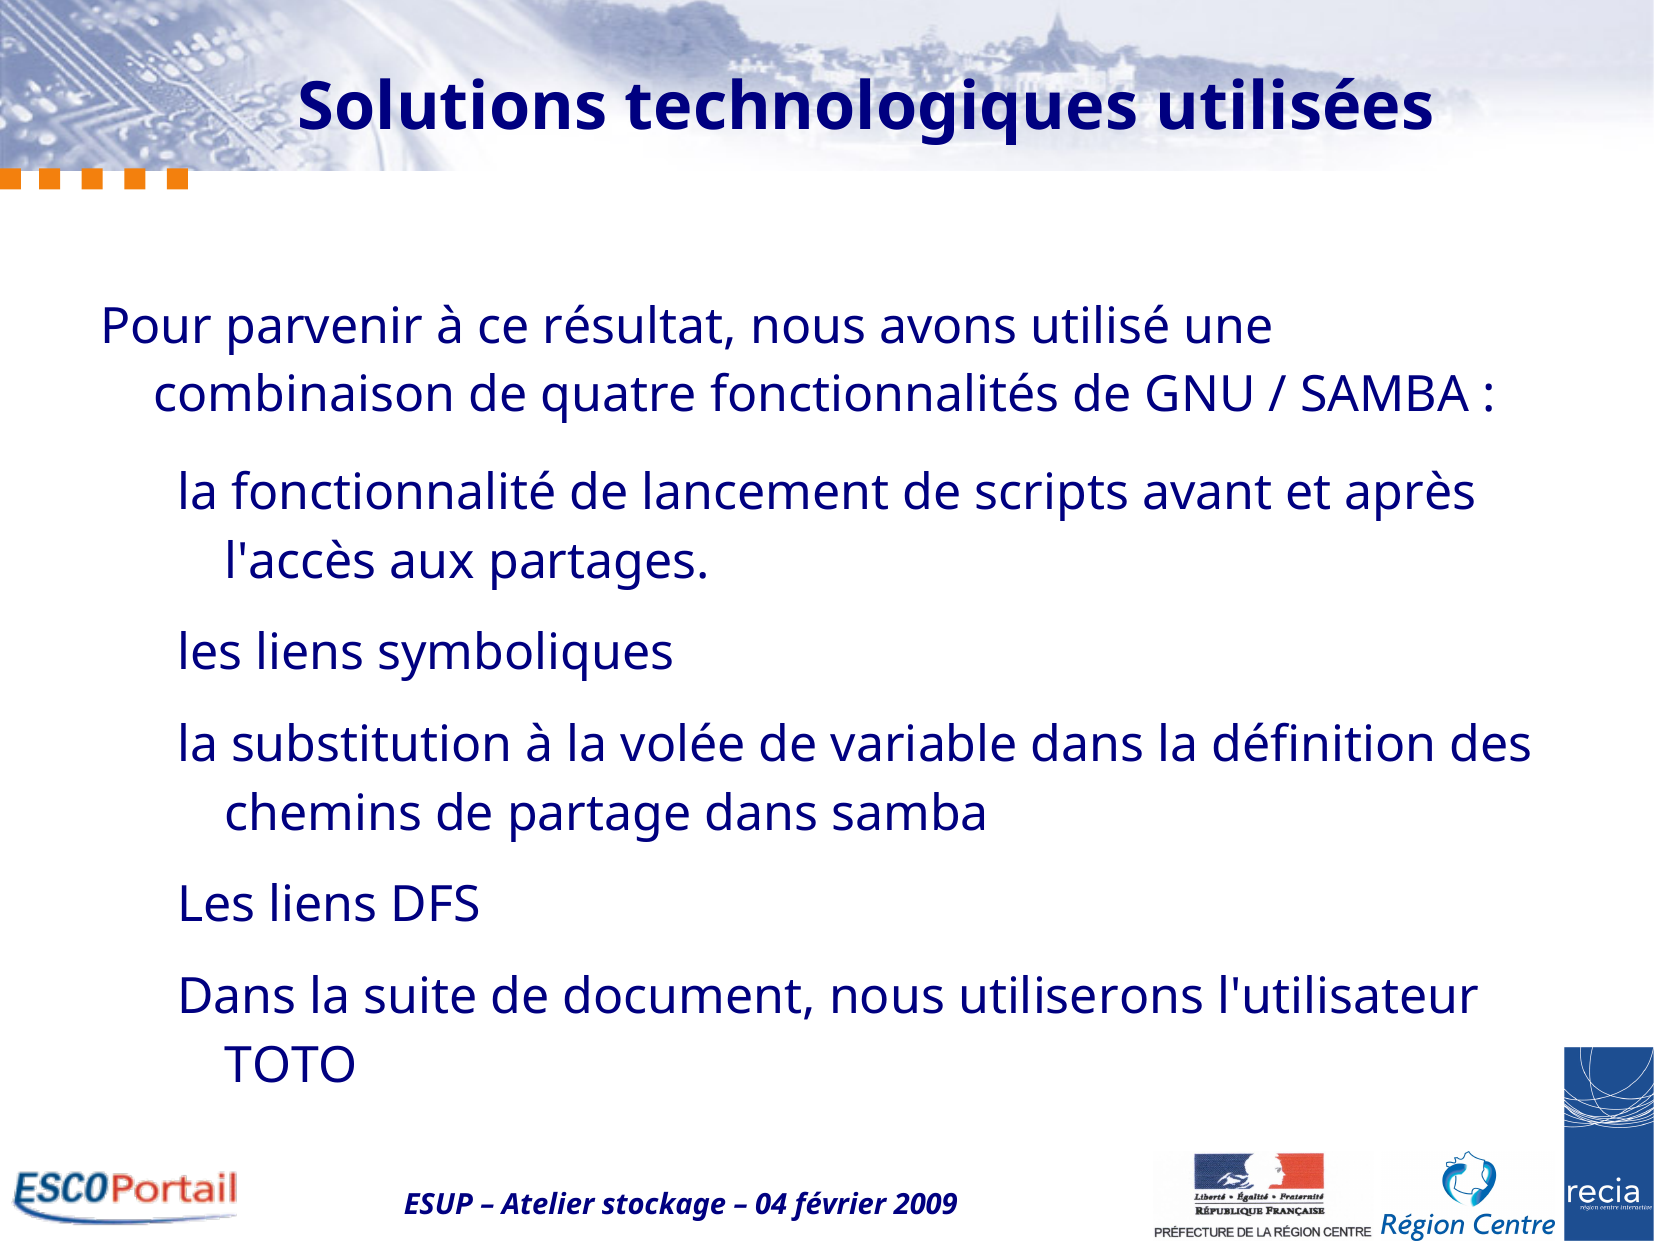

# Solutions technologiques utilisées
Pour parvenir à ce résultat, nous avons utilisé une combinaison de quatre fonctionnalités de GNU / SAMBA :
la fonctionnalité de lancement de scripts avant et après l'accès aux partages.
les liens symboliques
la substitution à la volée de variable dans la définition des chemins de partage dans samba
Les liens DFS
Dans la suite de document, nous utiliserons l'utilisateur TOTO